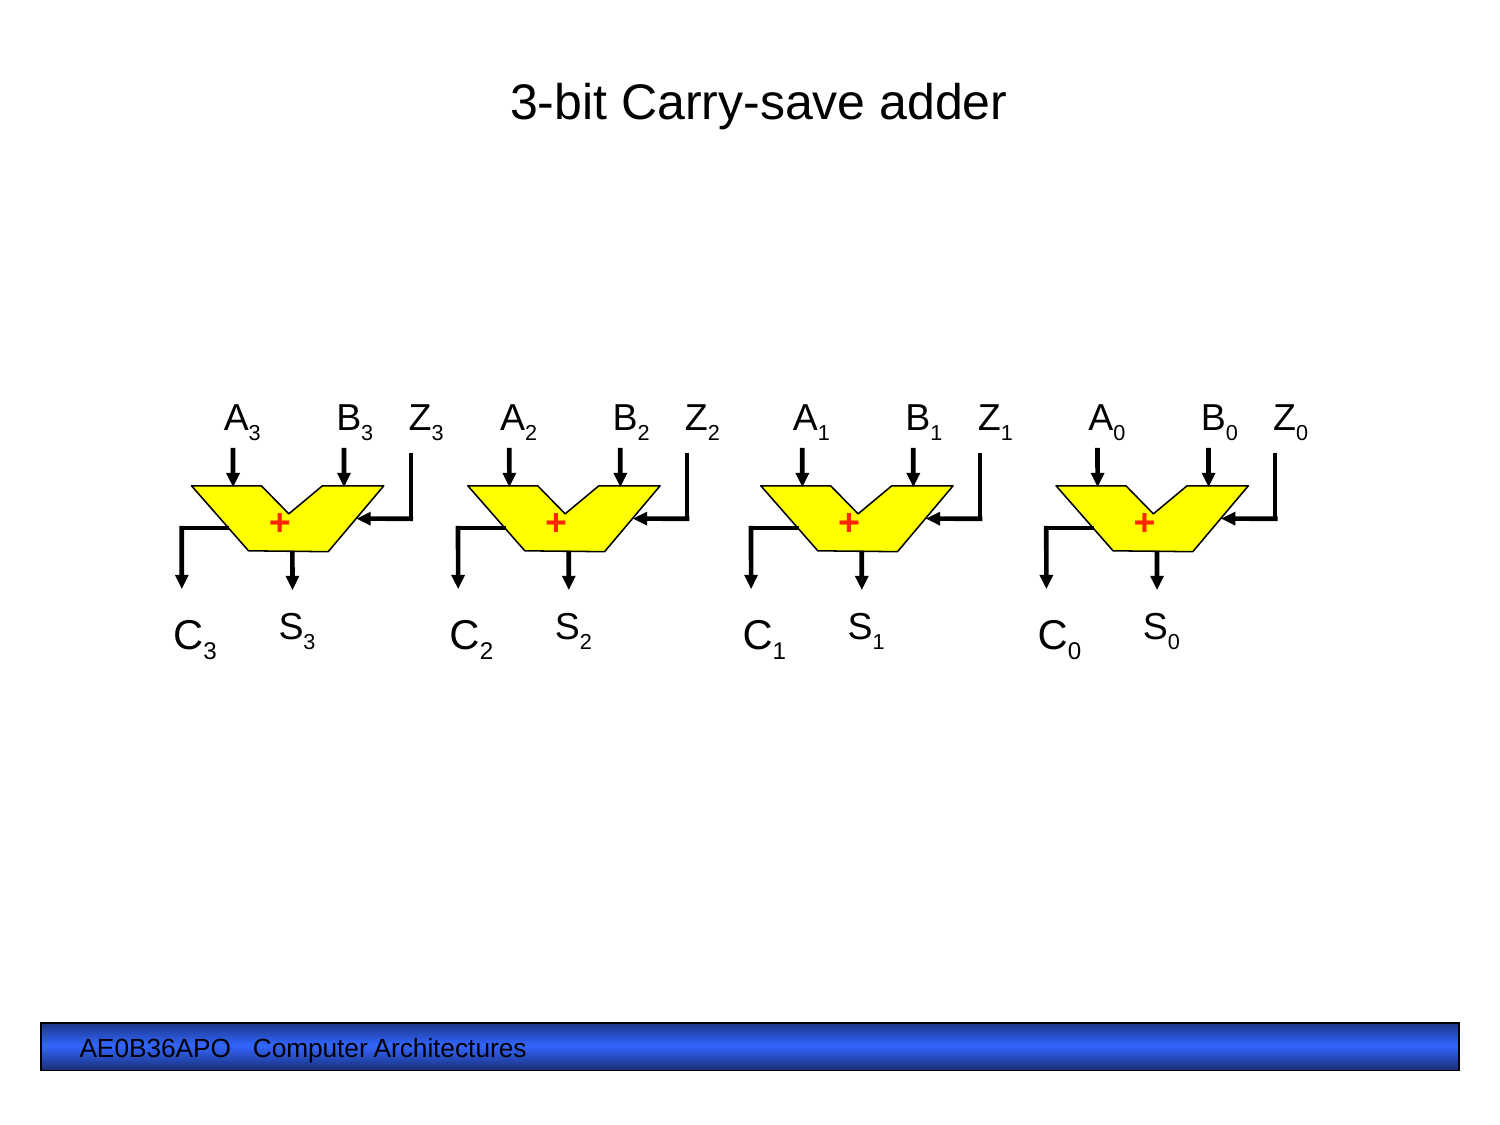

# 3-bit Carry-save adder
A3
B3
 Z3
+
S3
C3
A2
B2
 Z2
+
S2
C2
A1
B1
 Z1
+
S1
C1
A0
B0
 Z0
+
S0
C0
AE0B36APO Computer Architectures